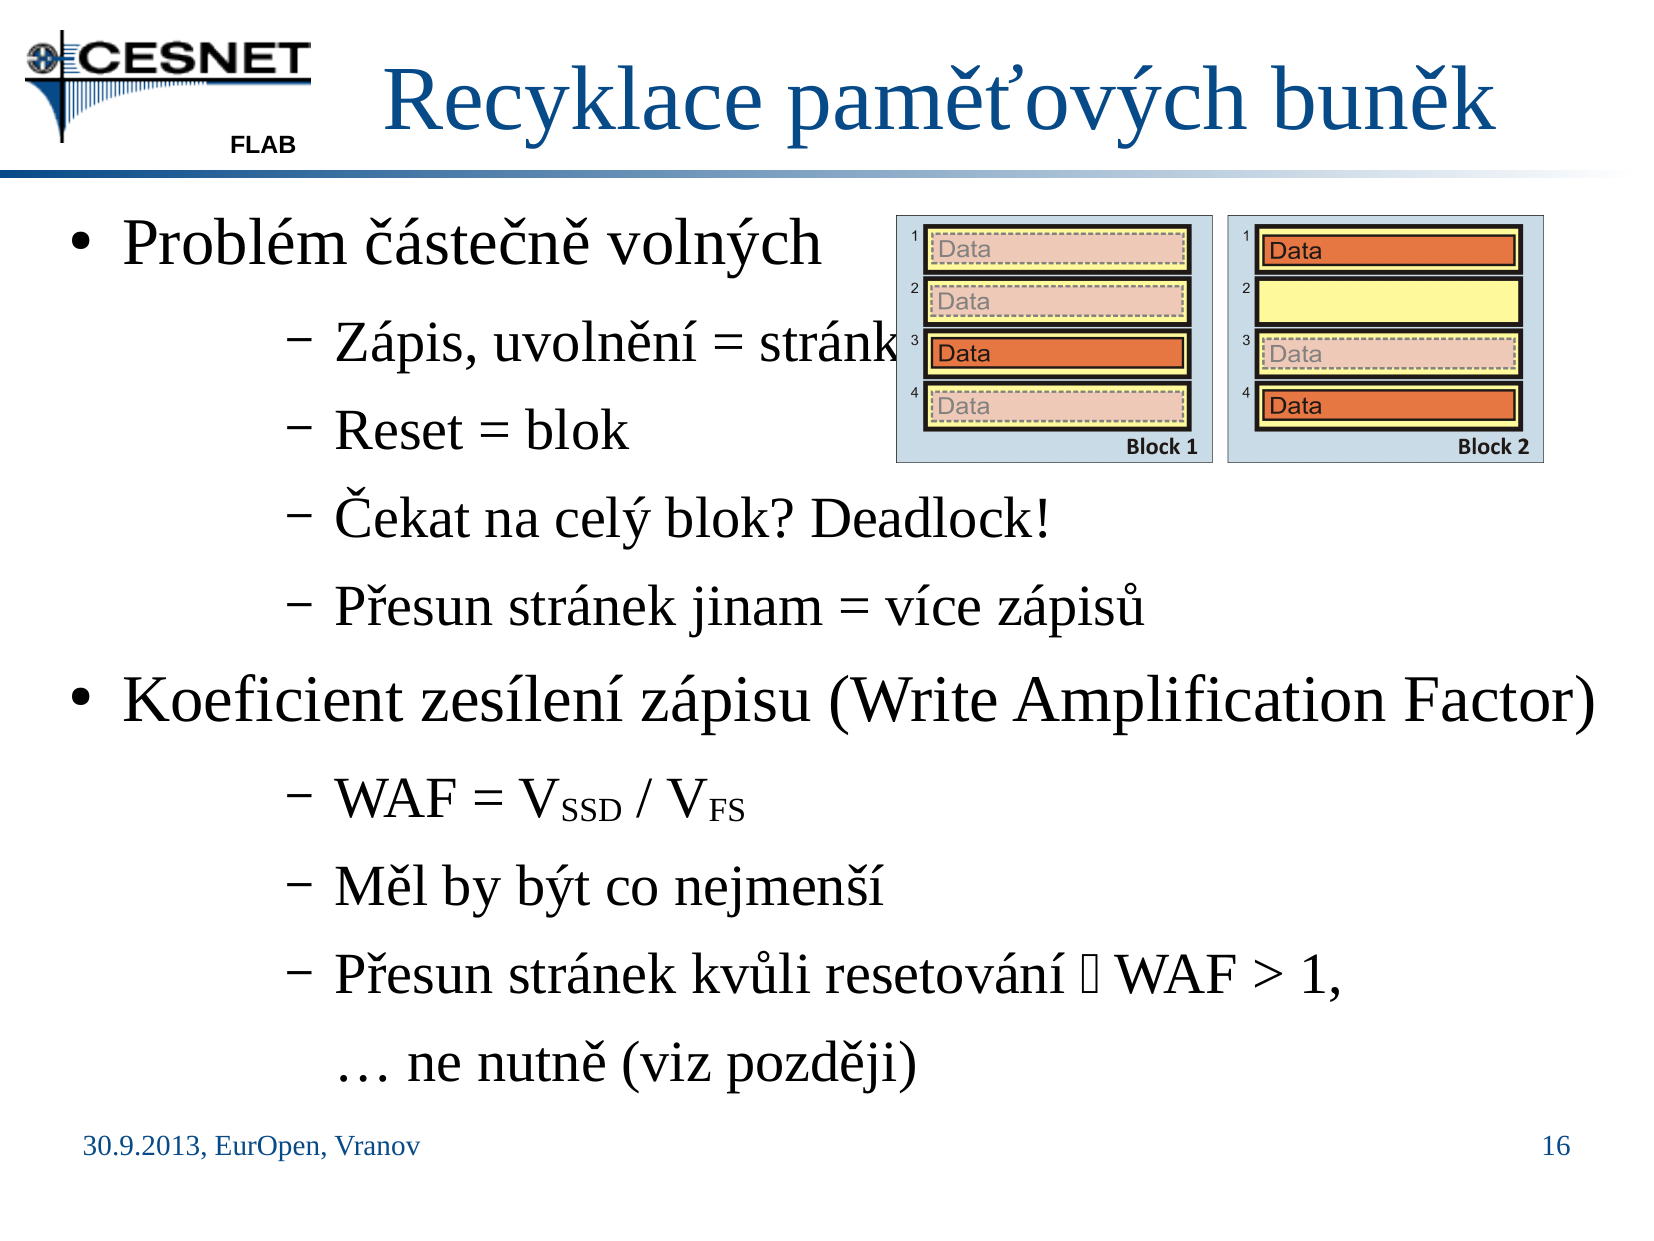

# Recyklace paměťových buněk
Problém částečně volných
Zápis, uvolnění = stránka
Reset = blok
Čekat na celý blok? Deadlock!
Přesun stránek jinam = více zápisů
Koeficient zesílení zápisu (Write Amplification Factor)
WAF = VSSD / VFS
Měl by být co nejmenší
Přesun stránek kvůli resetování " WAF > 1,
… ne nutně (viz později)
30.9.2013, EurOpen, Vranov
16